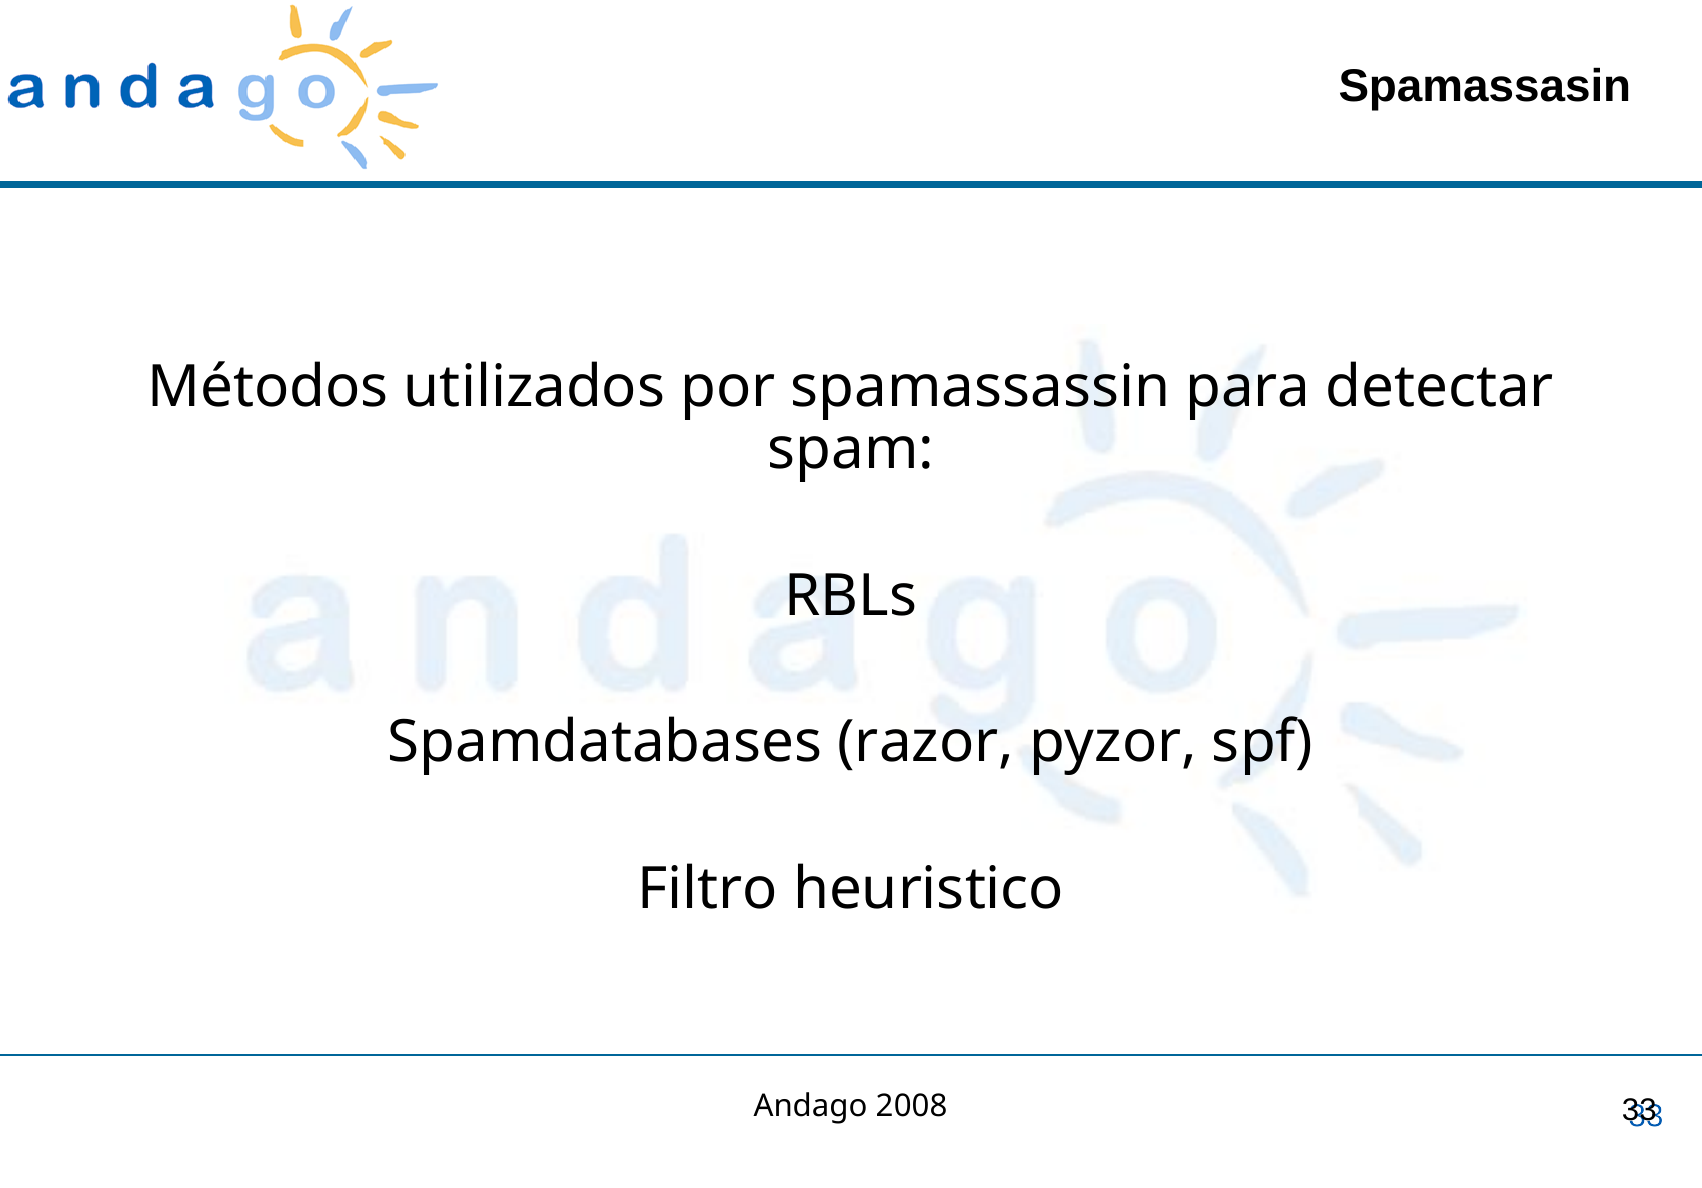

# Spamassasin
Métodos utilizados por spamassassin para detectar spam:
RBLs
Spamdatabases (razor, pyzor, spf)
Filtro heuristico